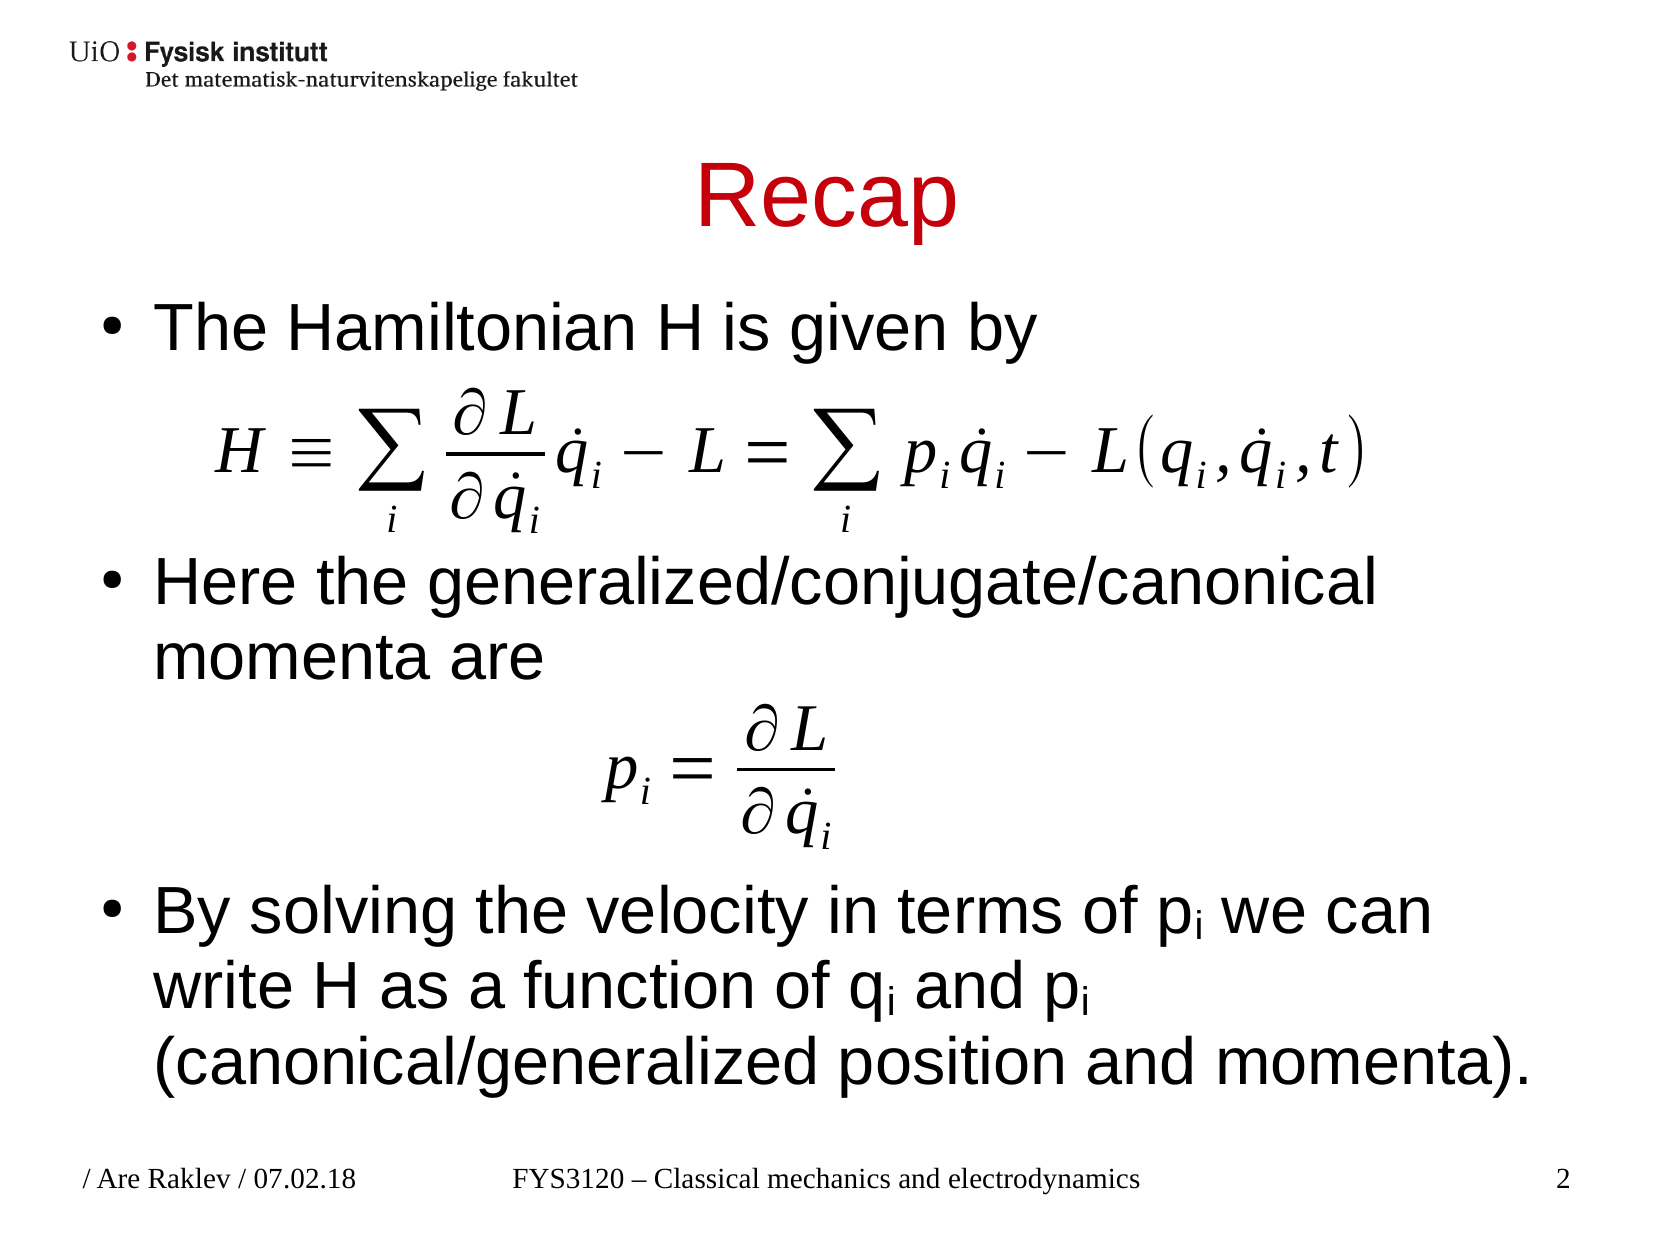

# Recap
The Hamiltonian H is given by
Here the generalized/conjugate/canonical momenta are
By solving the velocity in terms of pi we can write H as a function of qi and pi (canonical/generalized position and momenta).
/ Are Raklev / 07.02.18
FYS3120 – Classical mechanics and electrodynamics
2